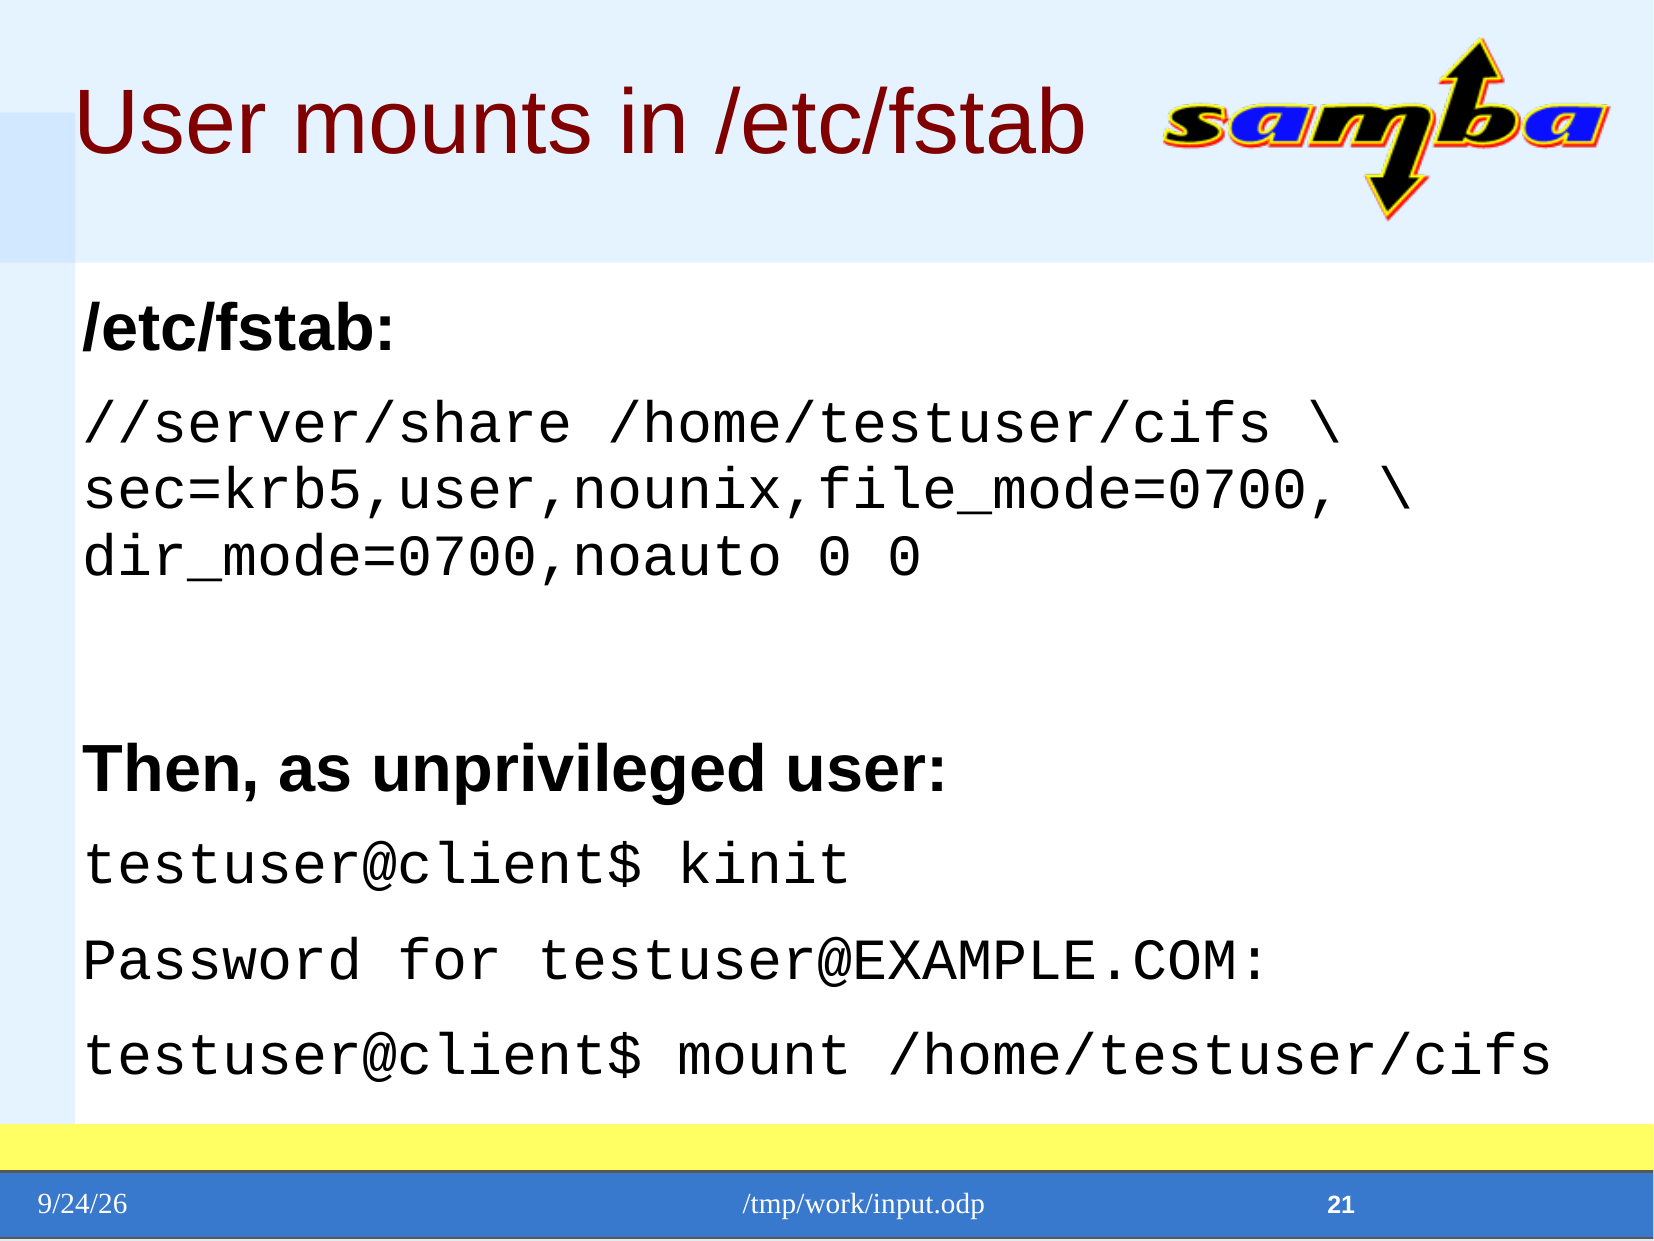

# User mounts in /etc/fstab
/etc/fstab:
//server/share /home/testuser/cifs \
sec=krb5,user,nounix,file_mode=0700, \
dir_mode=0700,noauto 0 0
Then, as unprivileged user:
testuser@client$ kinit
Password for testuser@EXAMPLE.COM:
testuser@client$ mount /home/testuser/cifs